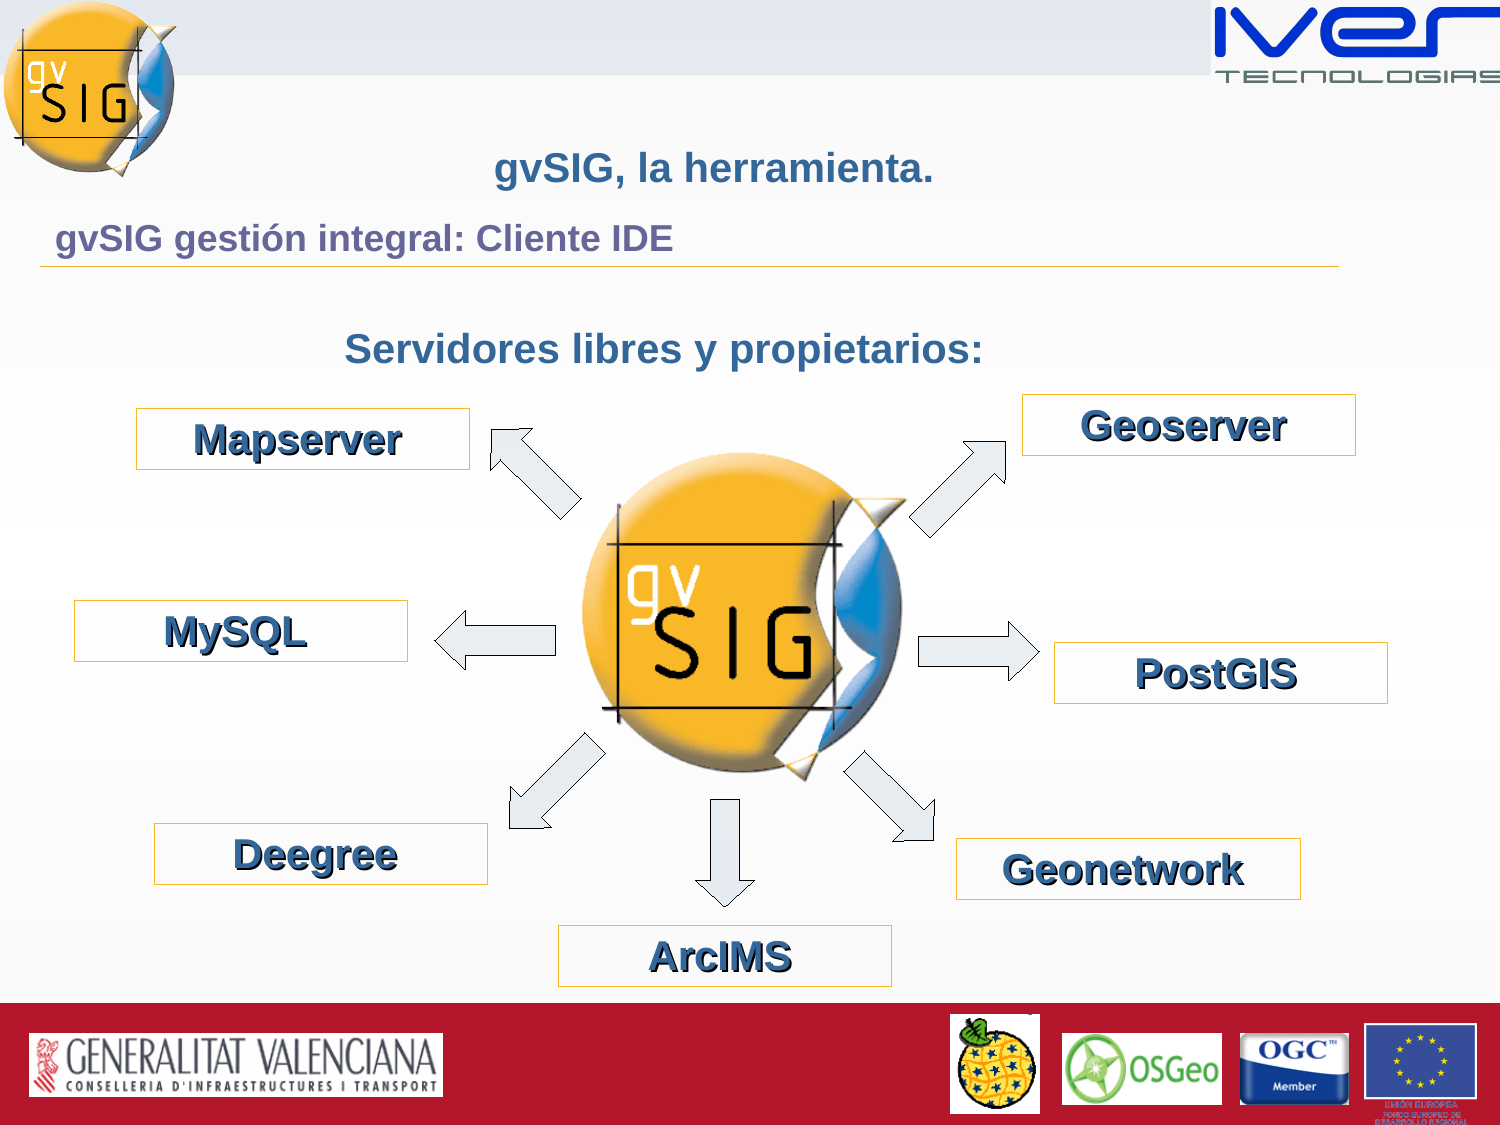

gvSIG, la herramienta.
gvSIG gestión integral: Cliente IDE
 	Servidores libres y propietarios:
Geoserver
Mapserver
MySQL
PostGIS
Deegree
Geonetwork
ArcIMS